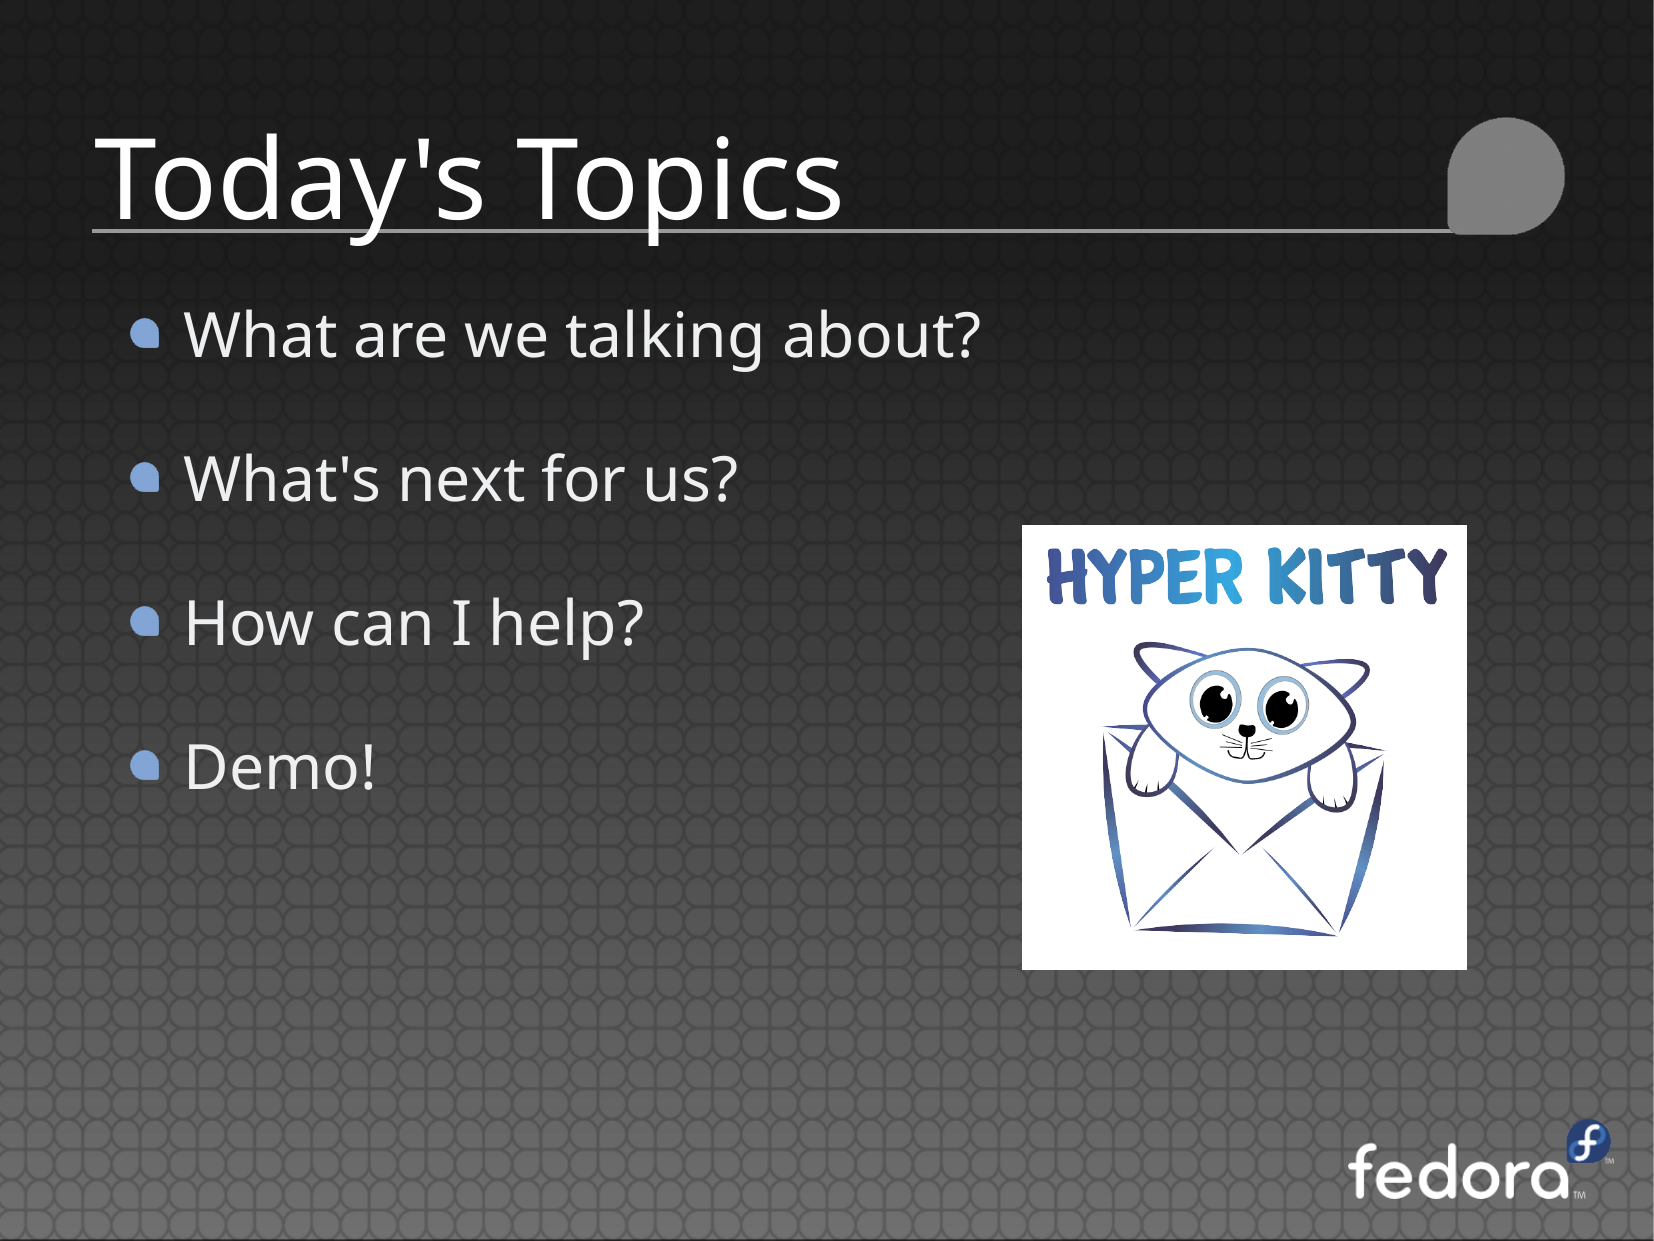

# Today's Topics
What are we talking about?
What's next for us?
How can I help?
Demo!